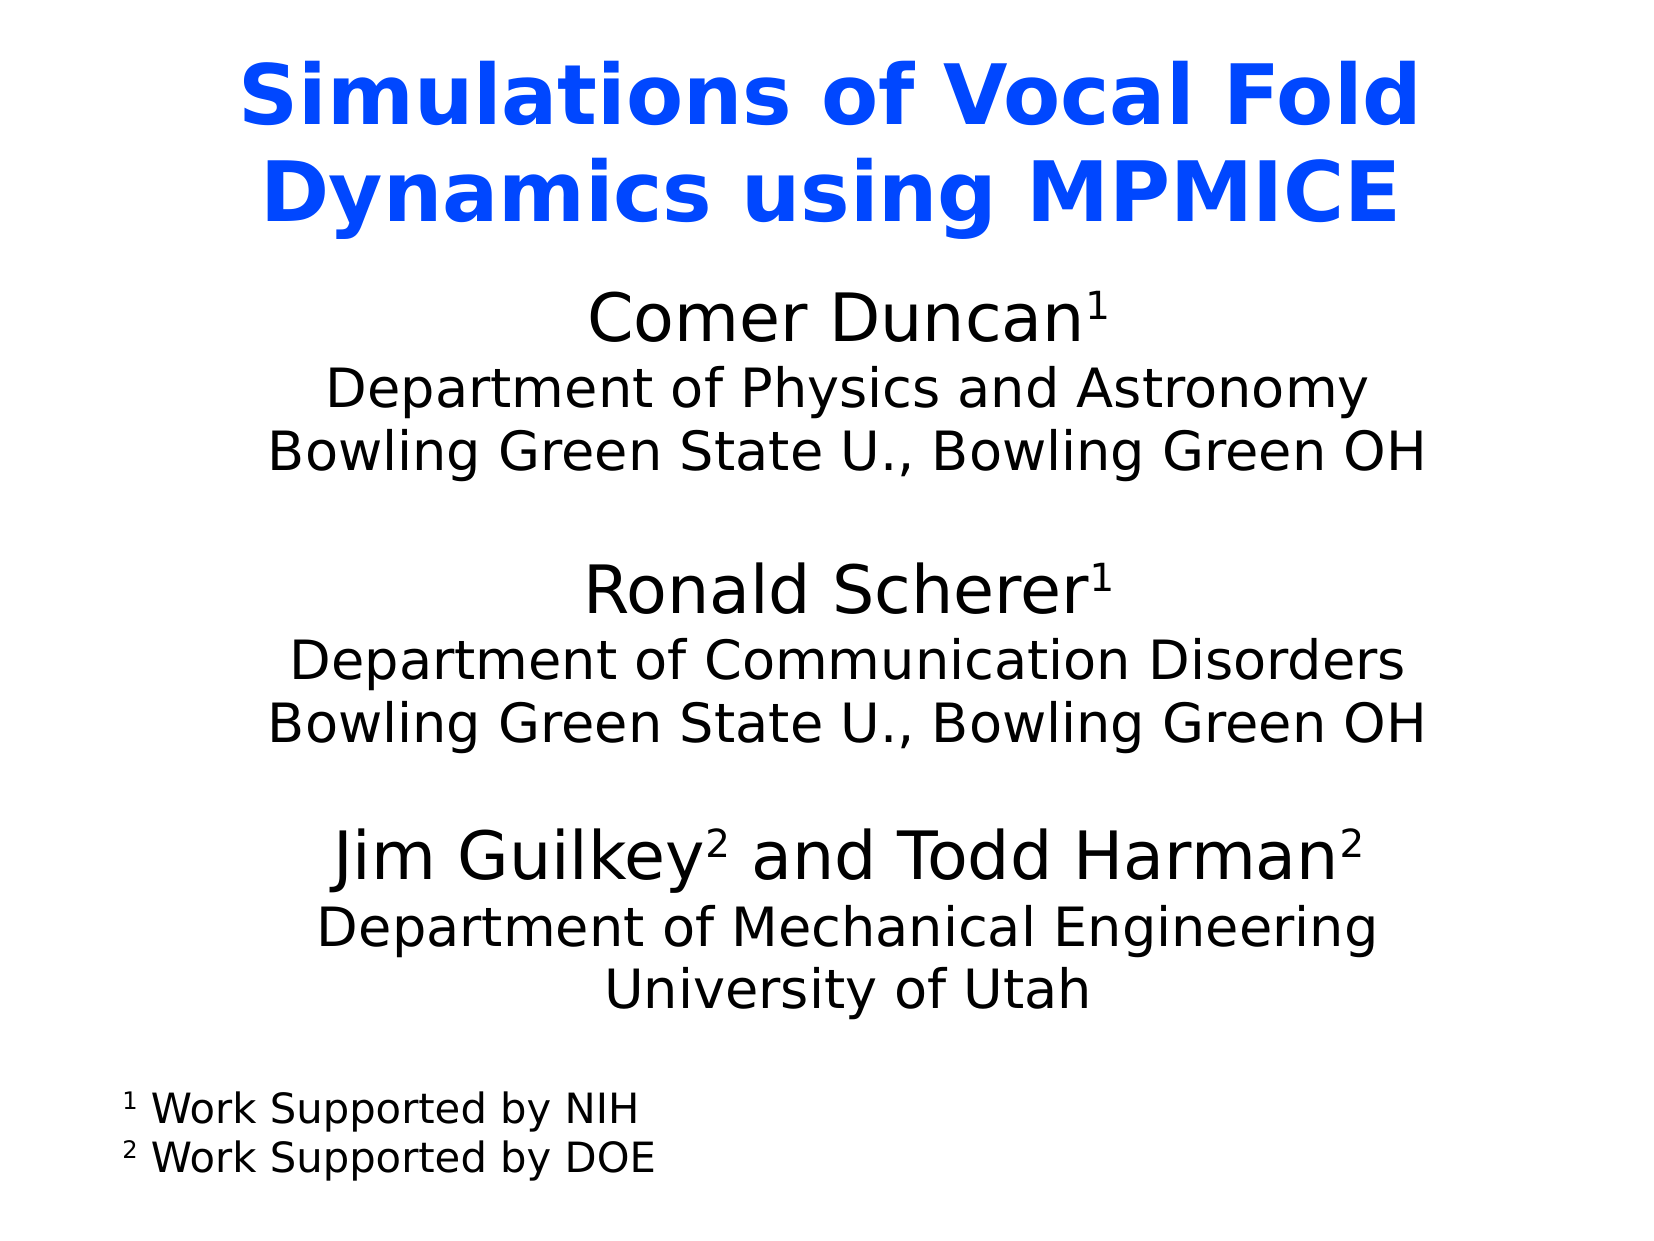

# Simulations of Vocal Fold Dynamics using MPMICE
Comer Duncan1
Department of Physics and Astronomy
Bowling Green State U., Bowling Green OH
Ronald Scherer1
Department of Communication Disorders
Bowling Green State U., Bowling Green OH
Jim Guilkey2 and Todd Harman2
Department of Mechanical Engineering
University of Utah
1 Work Supported by NIH
2 Work Supported by DOE